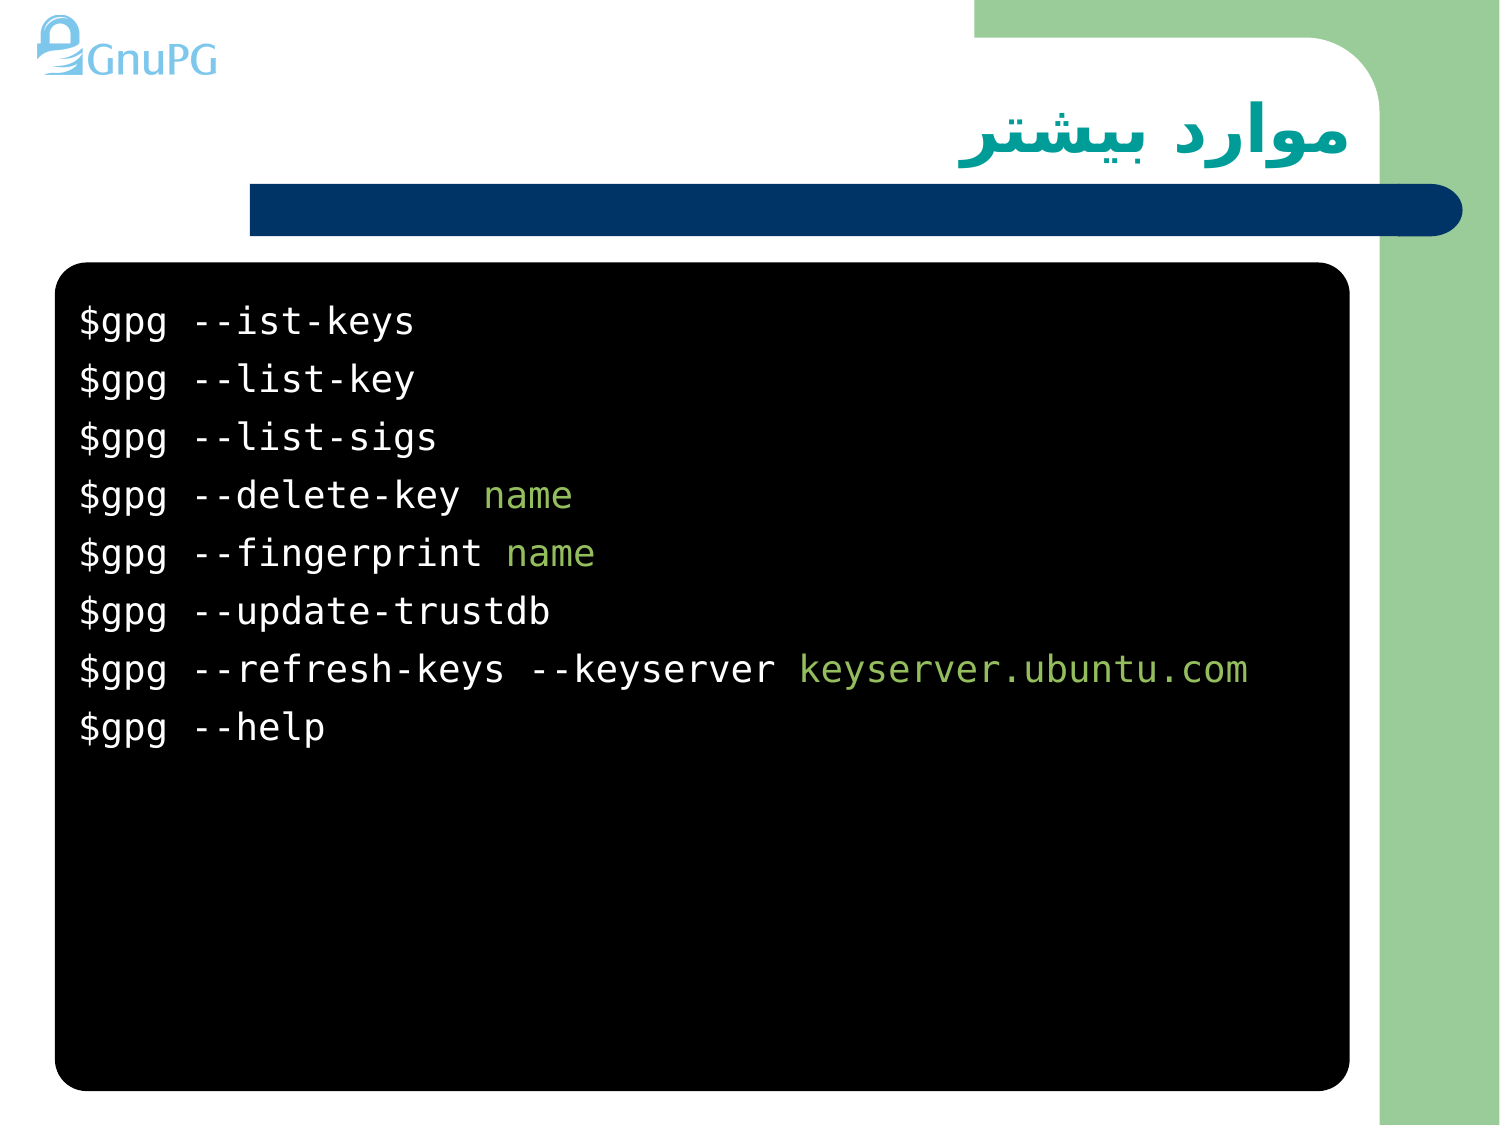

# موارد بیشتر
$gpg --ist-keys
$gpg --list-key
$gpg --list-sigs
$gpg --delete-key name
$gpg --fingerprint name
$gpg --update-trustdb
$gpg --refresh-keys --keyserver keyserver.ubuntu.com
$gpg --help